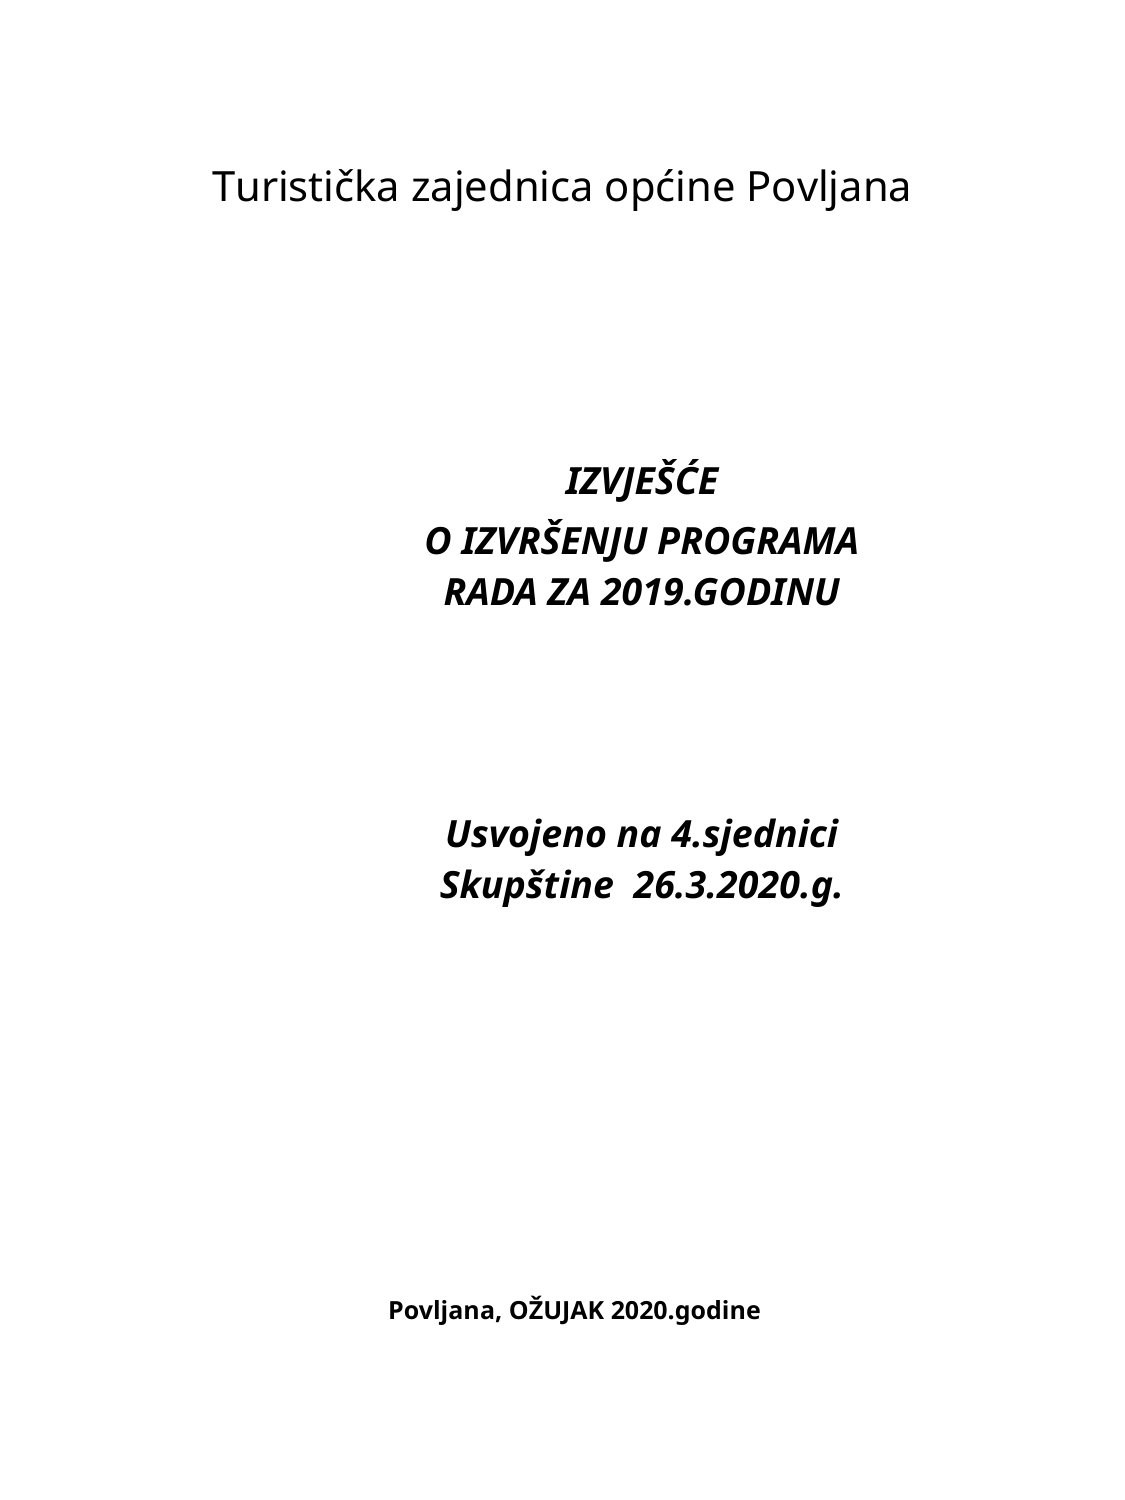

# Turistička zajednica općine Povljana
IZVJEŠĆE
O IZVRŠENJU PROGRAMA RADA ZA 2019.GODINU
Usvojeno na 4.sjednici Skupštine 26.3.2020.g.
Povljana, OŽUJAK 2020.godine